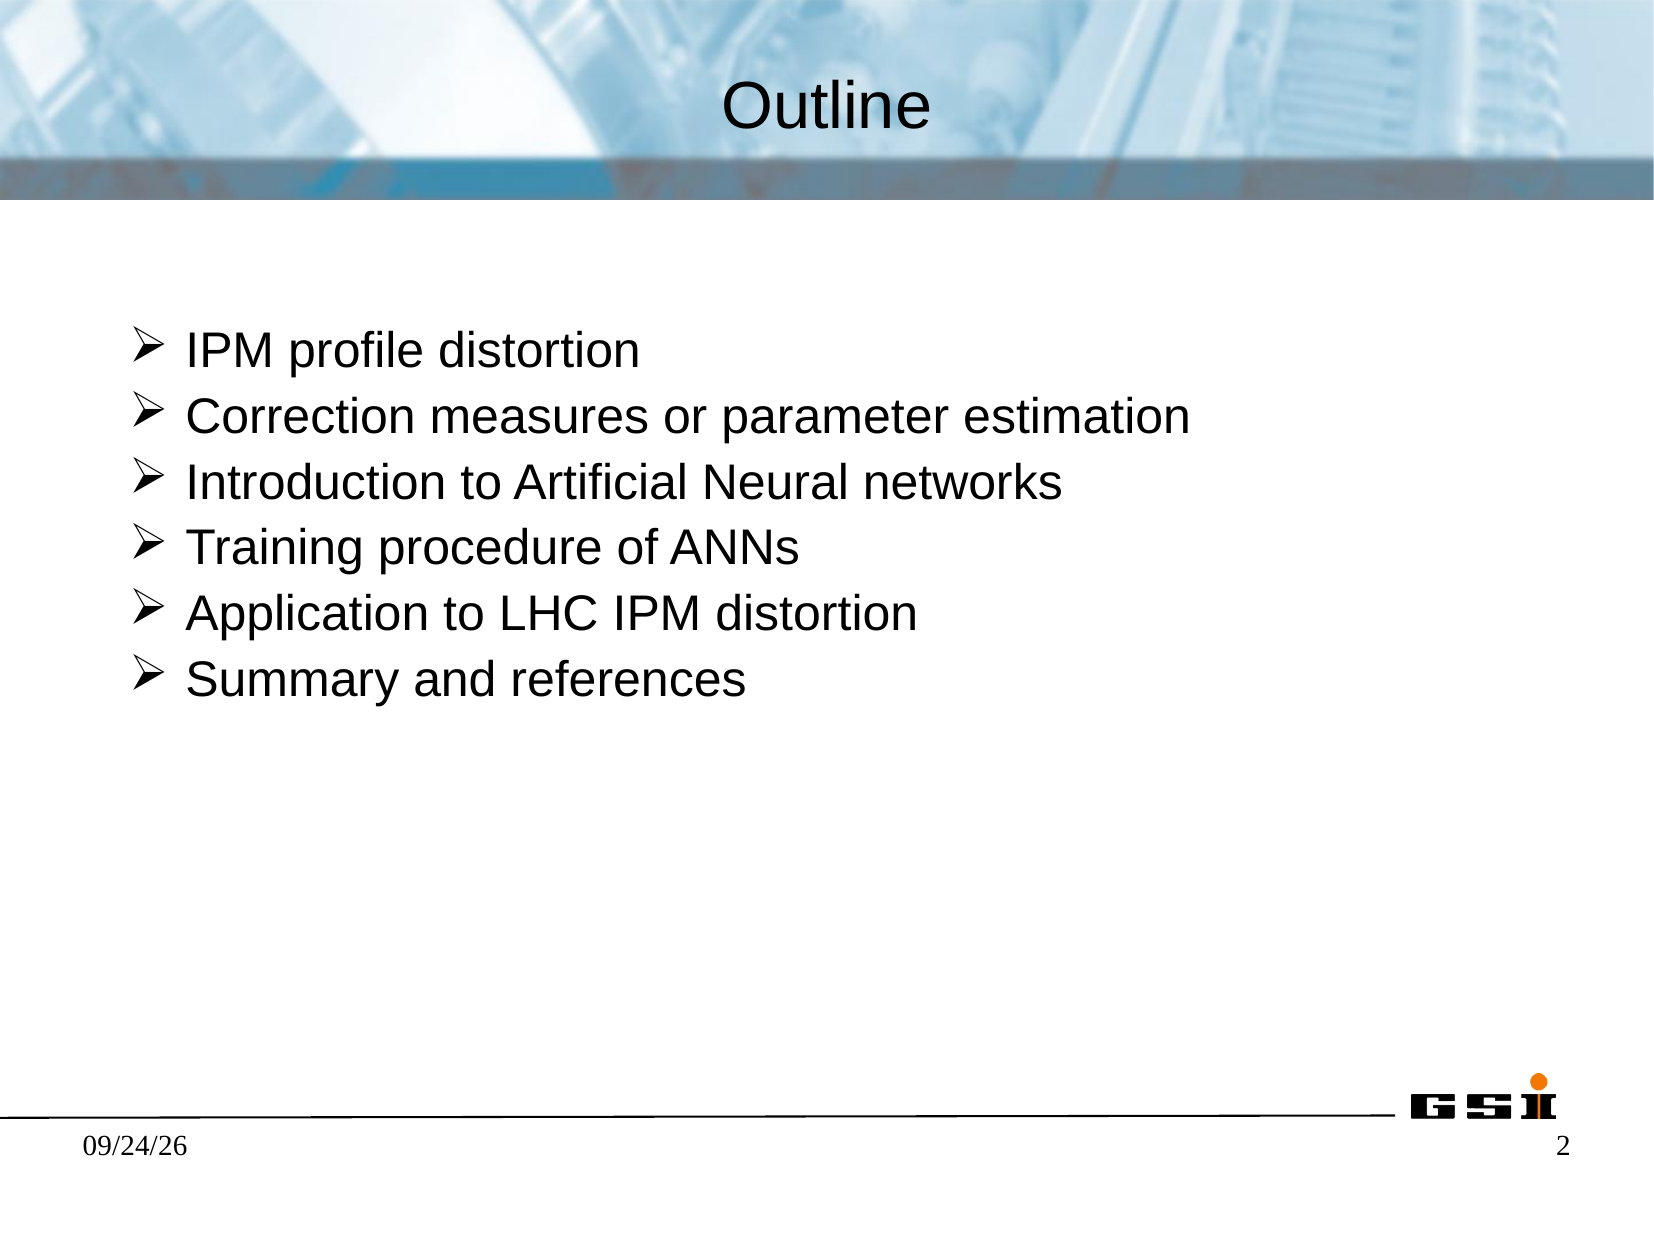

# Outline
IPM profile distortion
Correction measures or parameter estimation
Introduction to Artificial Neural networks
Training procedure of ANNs
Application to LHC IPM distortion
Summary and references
2